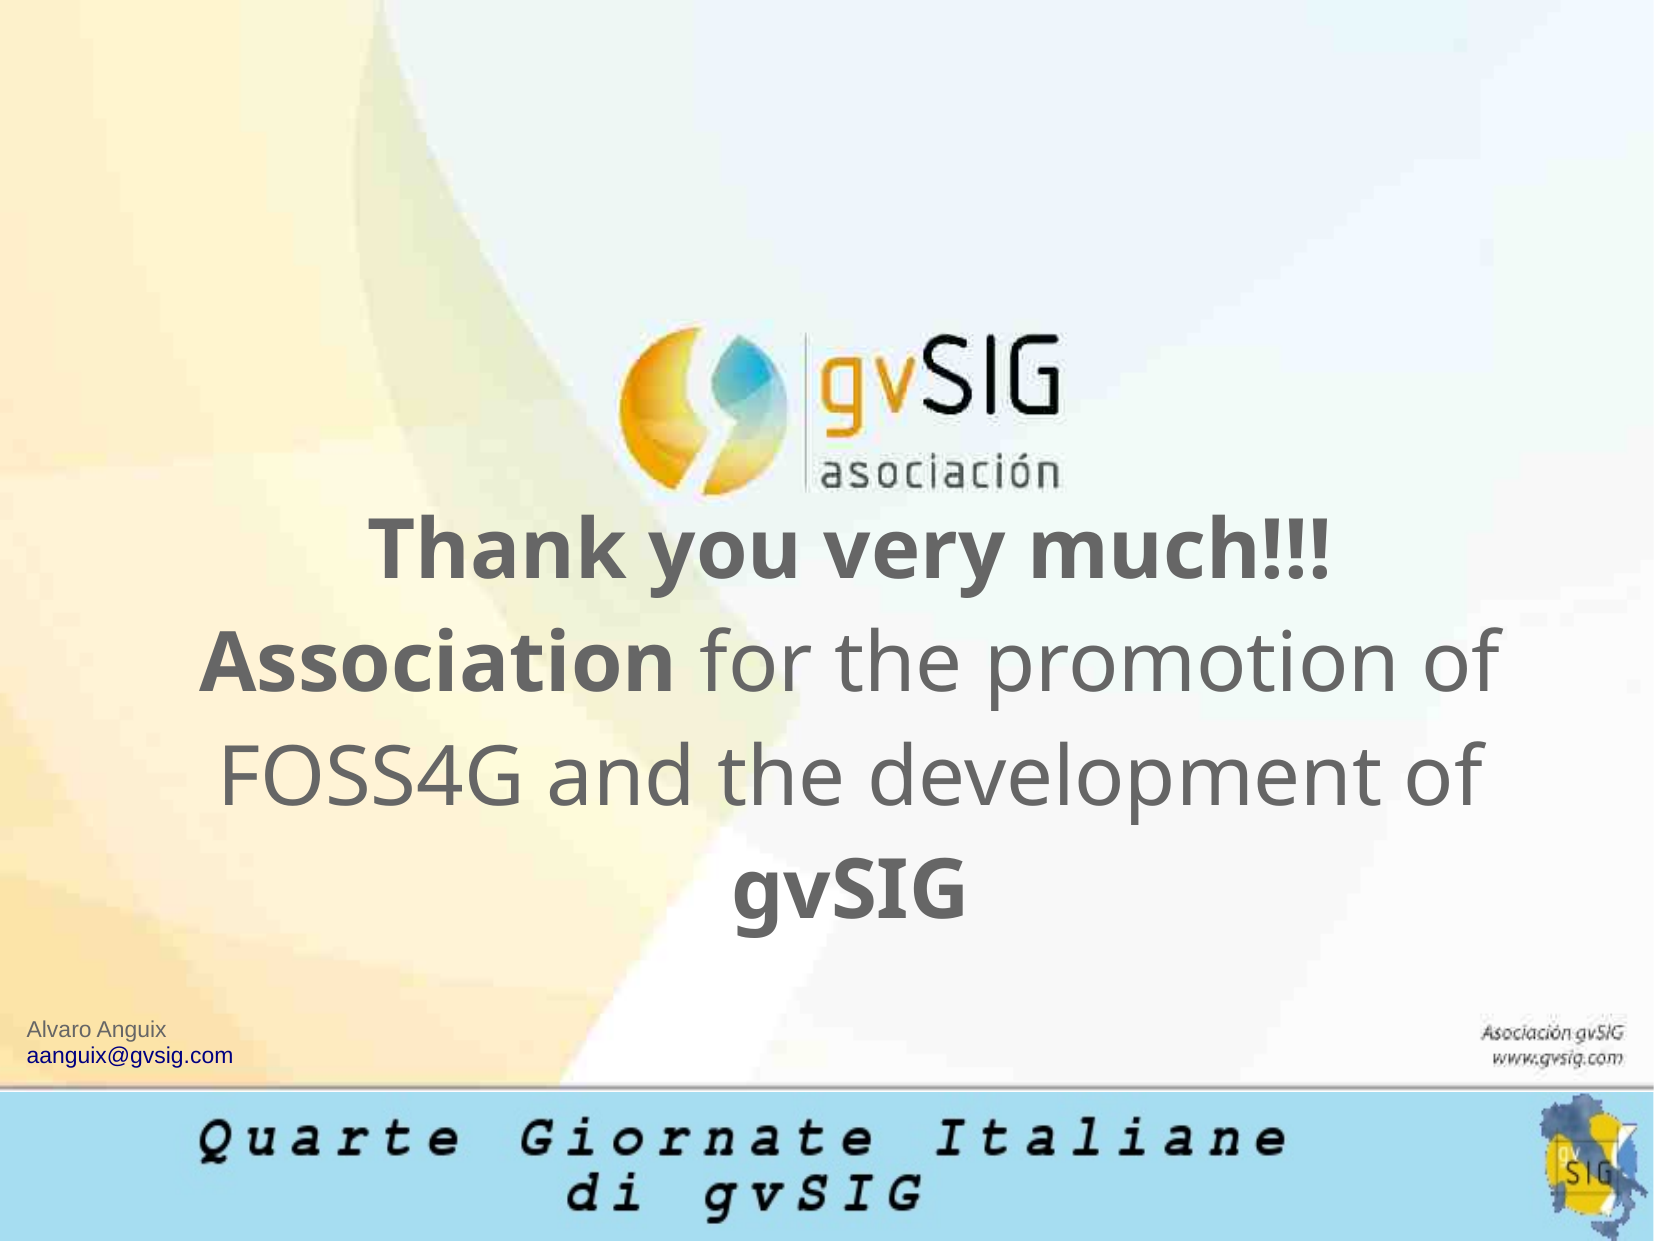

# Thank you very much!!! Association for the promotion of FOSS4G and the development of gvSIG
Alvaro Anguix
aanguix@gvsig.com